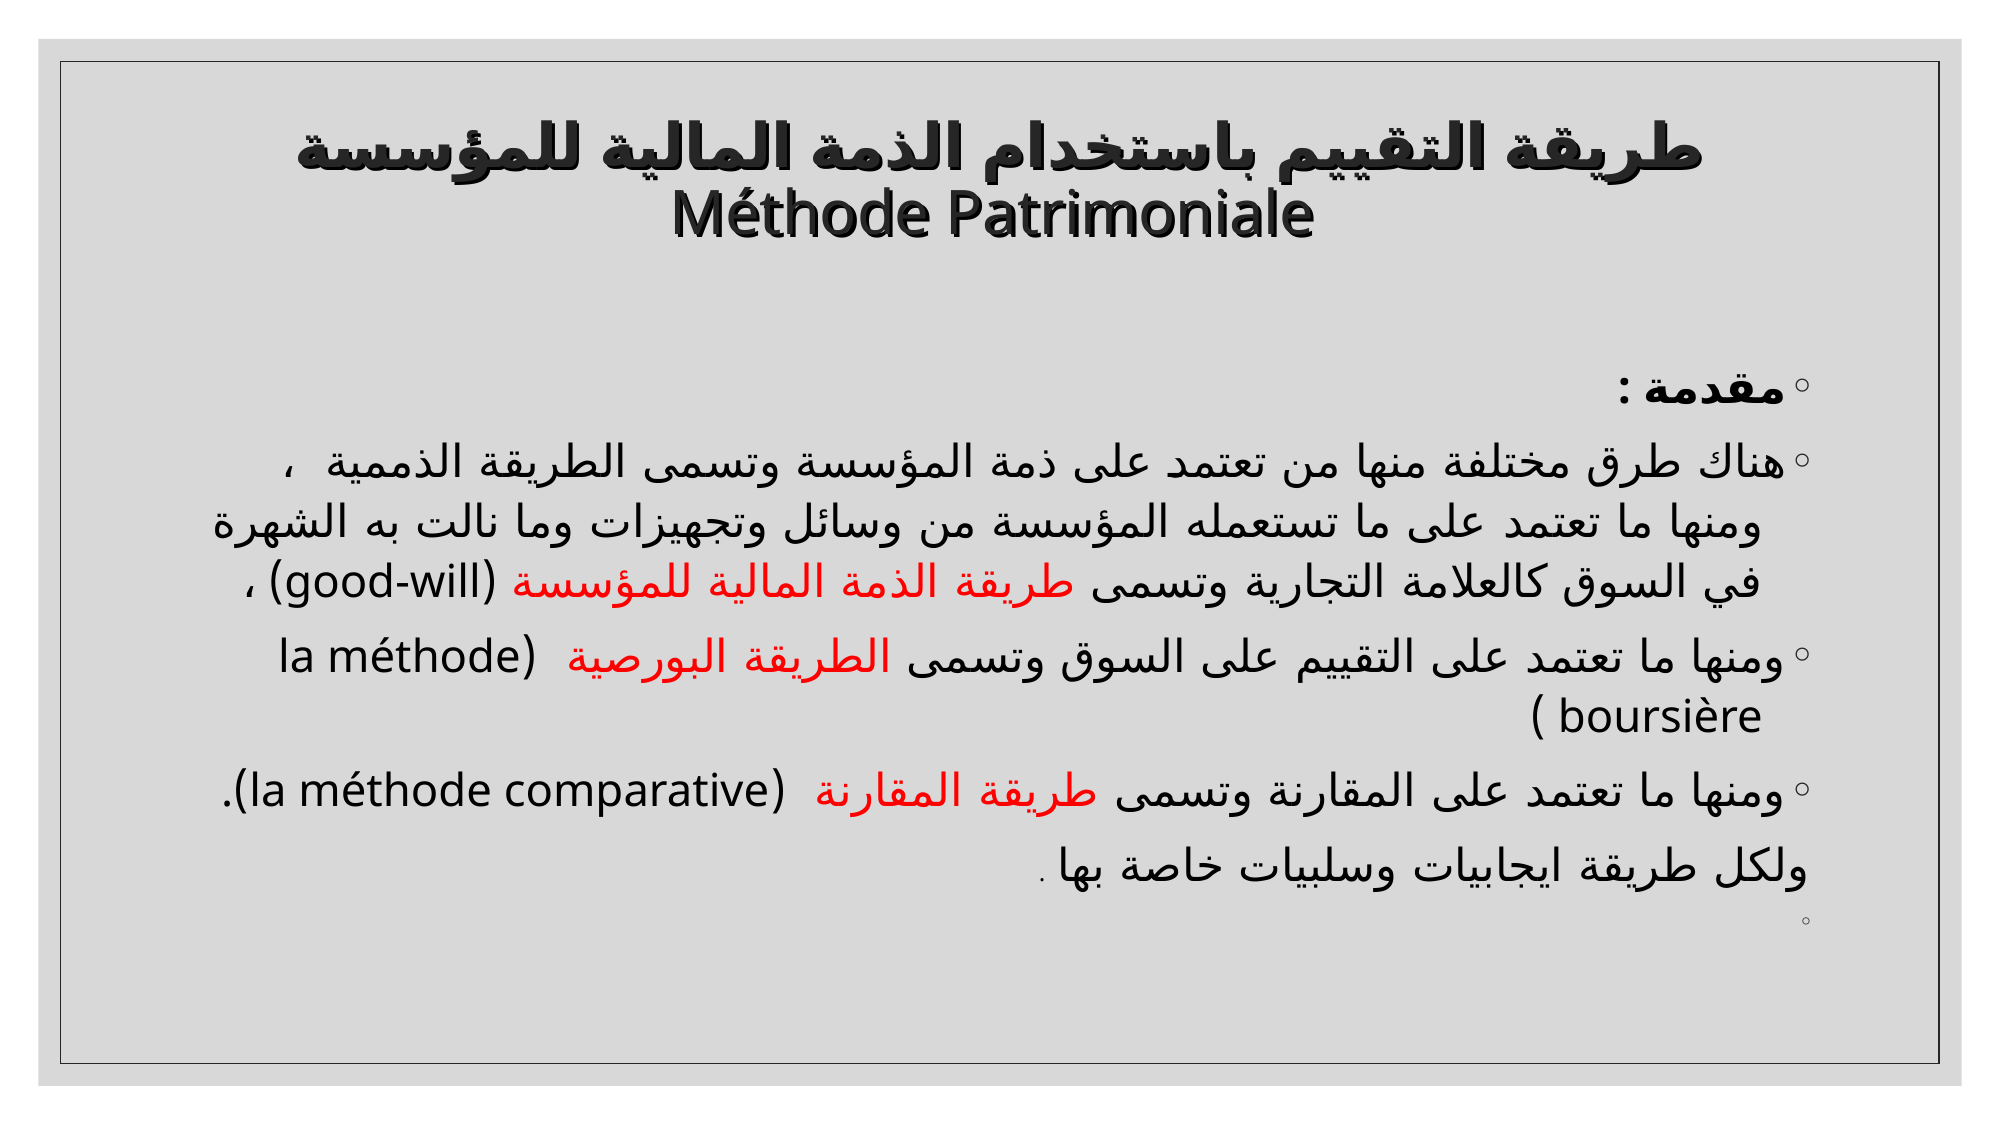

# طريقة التقييم باستخدام الذمة المالية للمؤسسة Méthode Patrimoniale
مقدمة :
هناك طرق مختلفة منها من تعتمد على ذمة المؤسسة وتسمى الطريقة الذممية ، ومنها ما تعتمد على ما تستعمله المؤسسة من وسائل وتجهيزات وما نالت به الشهرة في السوق كالعلامة التجارية وتسمى طريقة الذمة المالية للمؤسسة (good-will) ،
ومنها ما تعتمد على التقييم على السوق وتسمى الطريقة البورصية (la méthode boursière )
ومنها ما تعتمد على المقارنة وتسمى طريقة المقارنة (la méthode comparative).
ولكل طريقة ايجابيات وسلبيات خاصة بها .